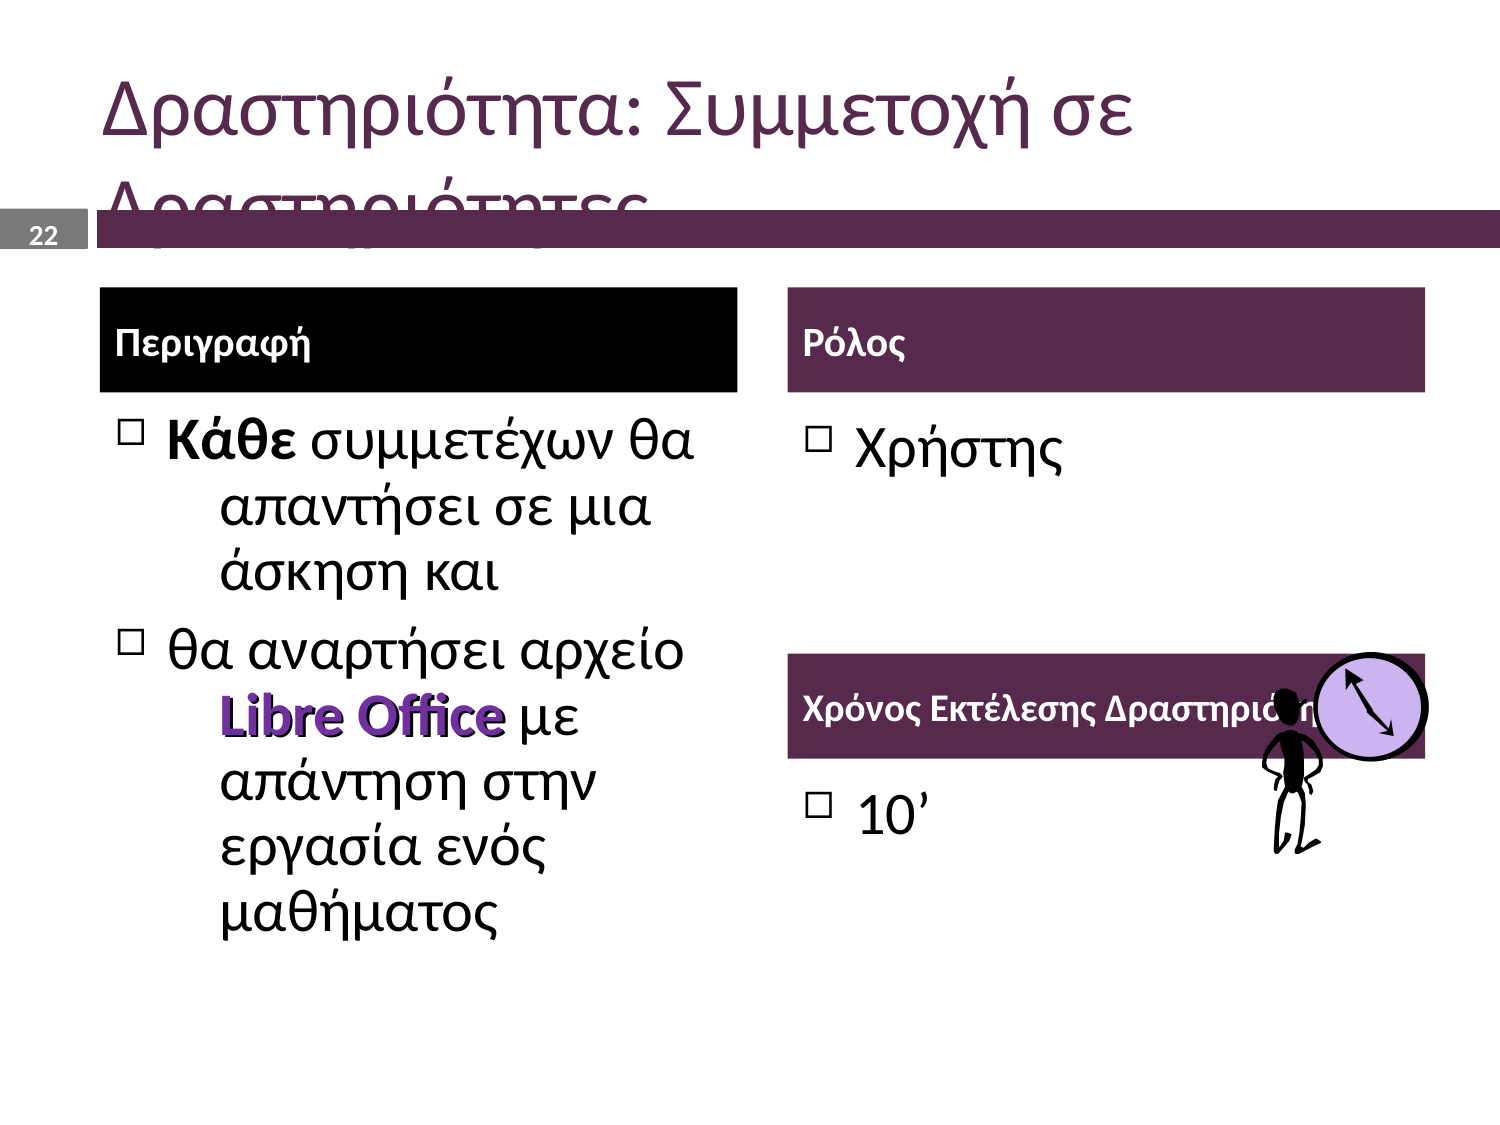

# Δραστηριότητα: Συμμετοχή σε Δραστηριότητες
Περιγραφή
Ρόλος
Κάθε συμμετέχων θα απαντήσει σε μια άσκηση και
θα αναρτήσει αρχείο Libre Office με απάντηση στην εργασία ενός μαθήματος
Χρήστης
Χρόνος Εκτέλεσης Δραστηριότητας
10’